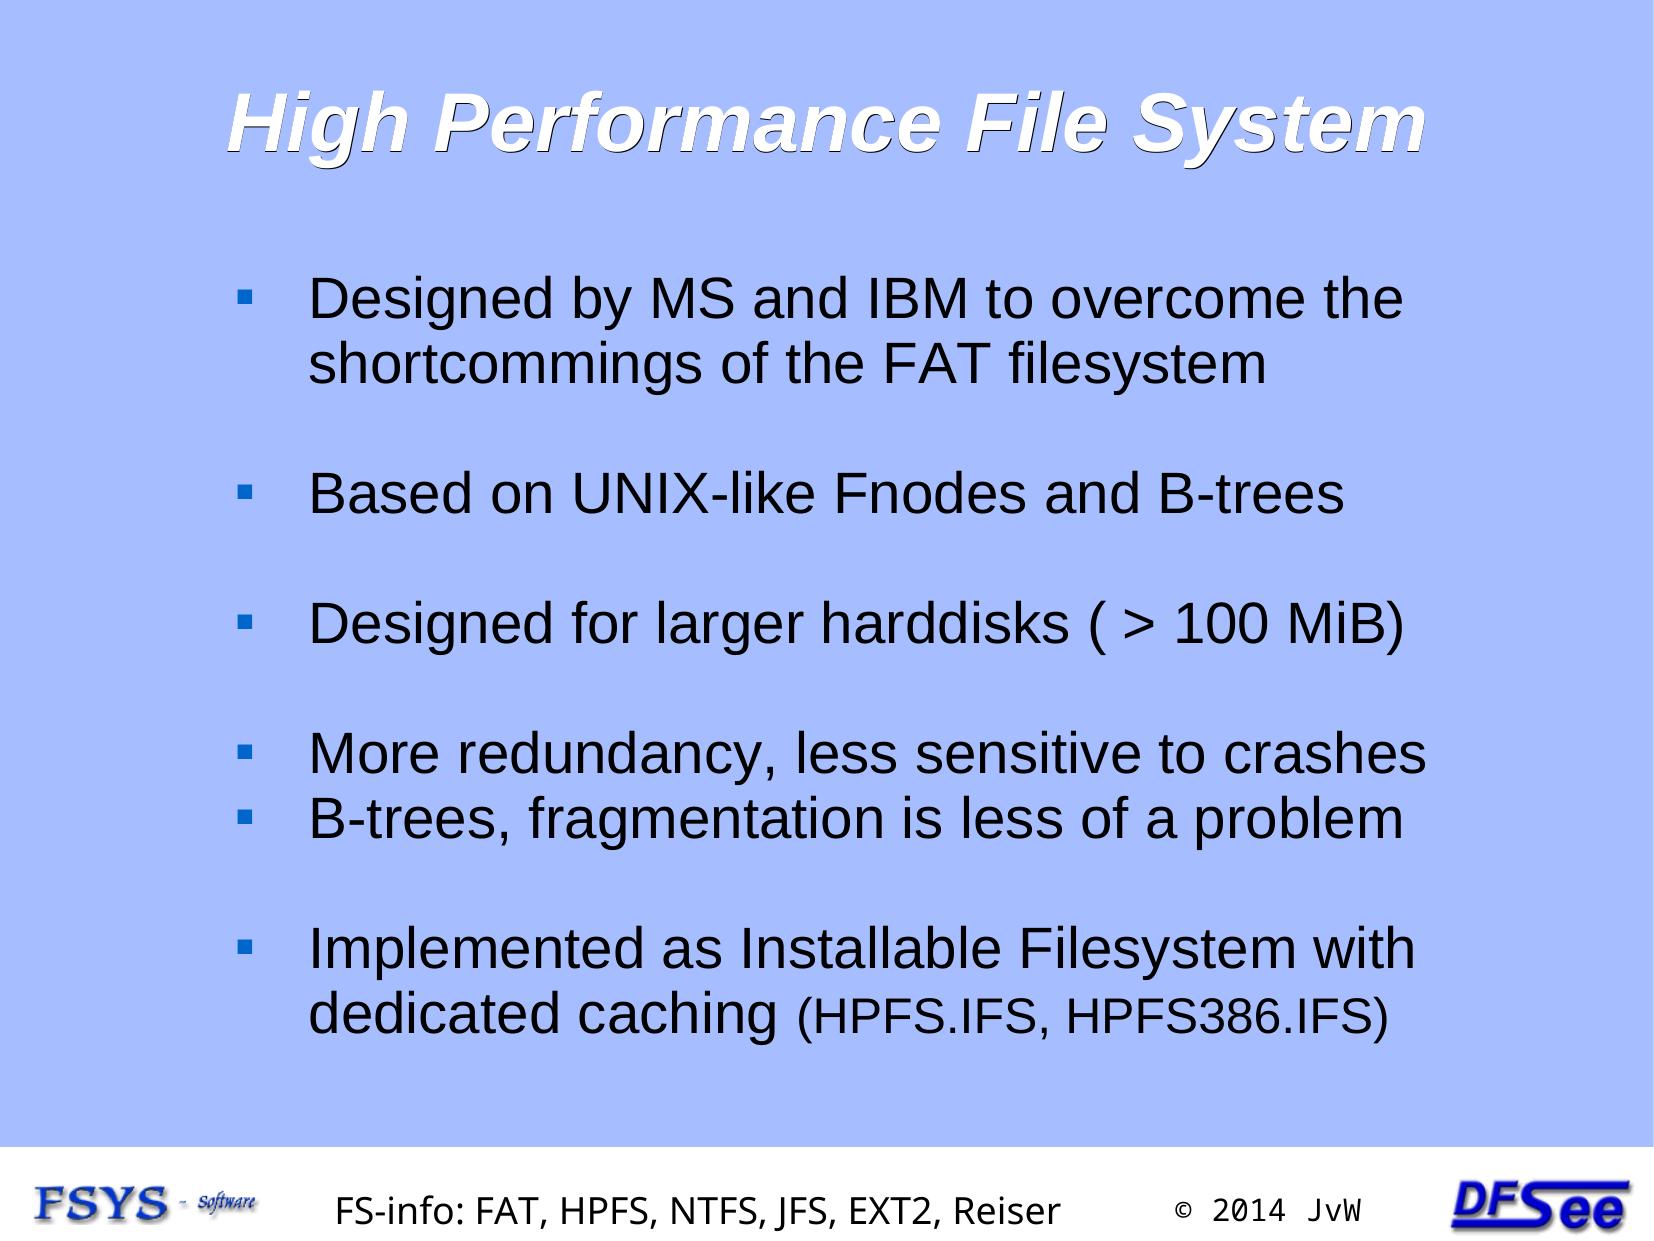

# High Performance File System
Designed by MS and IBM to overcome the
shortcommings of the FAT filesystem
Based on UNIX-like Fnodes and B-trees
Designed for larger harddisks ( > 100 MiB)
More redundancy, less sensitive to crashes
B-trees, fragmentation is less of a problem
Implemented as Installable Filesystem with
dedicated caching (HPFS.IFS, HPFS386.IFS)